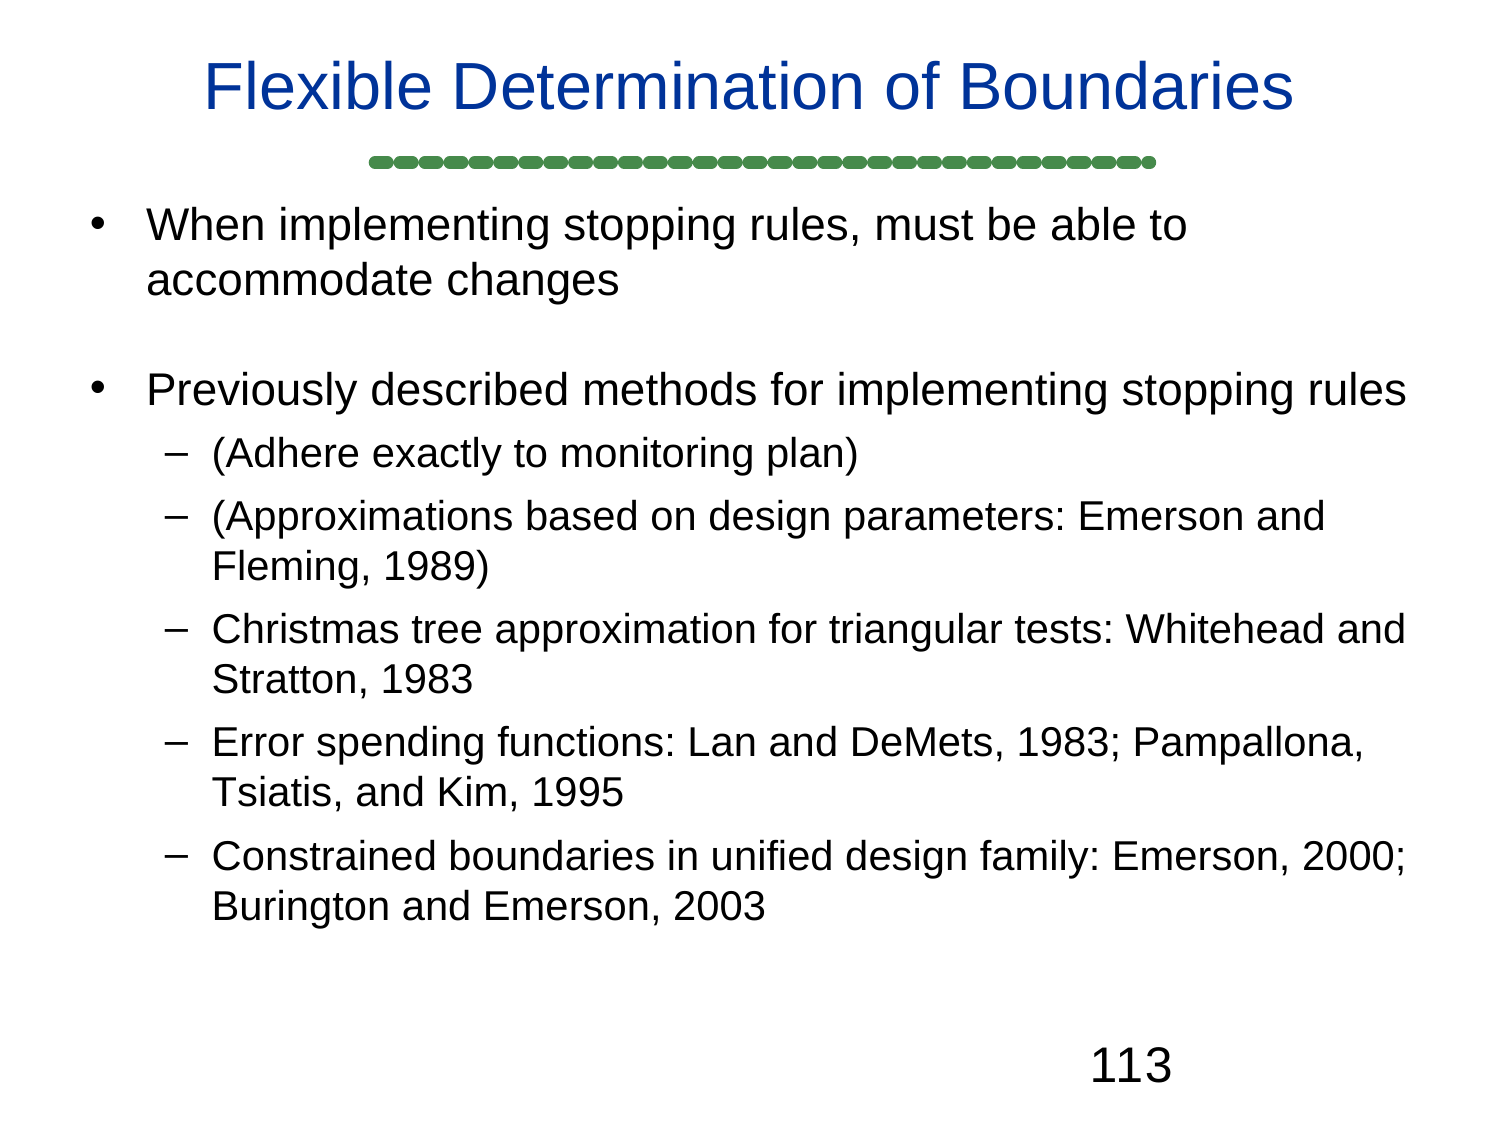

# Flexible Determination of Boundaries
When implementing stopping rules, must be able to accommodate changes
Previously described methods for implementing stopping rules
(Adhere exactly to monitoring plan)
(Approximations based on design parameters: Emerson and Fleming, 1989)
Christmas tree approximation for triangular tests: Whitehead and Stratton, 1983
Error spending functions: Lan and DeMets, 1983; Pampallona, Tsiatis, and Kim, 1995
Constrained boundaries in unified design family: Emerson, 2000; Burington and Emerson, 2003
113